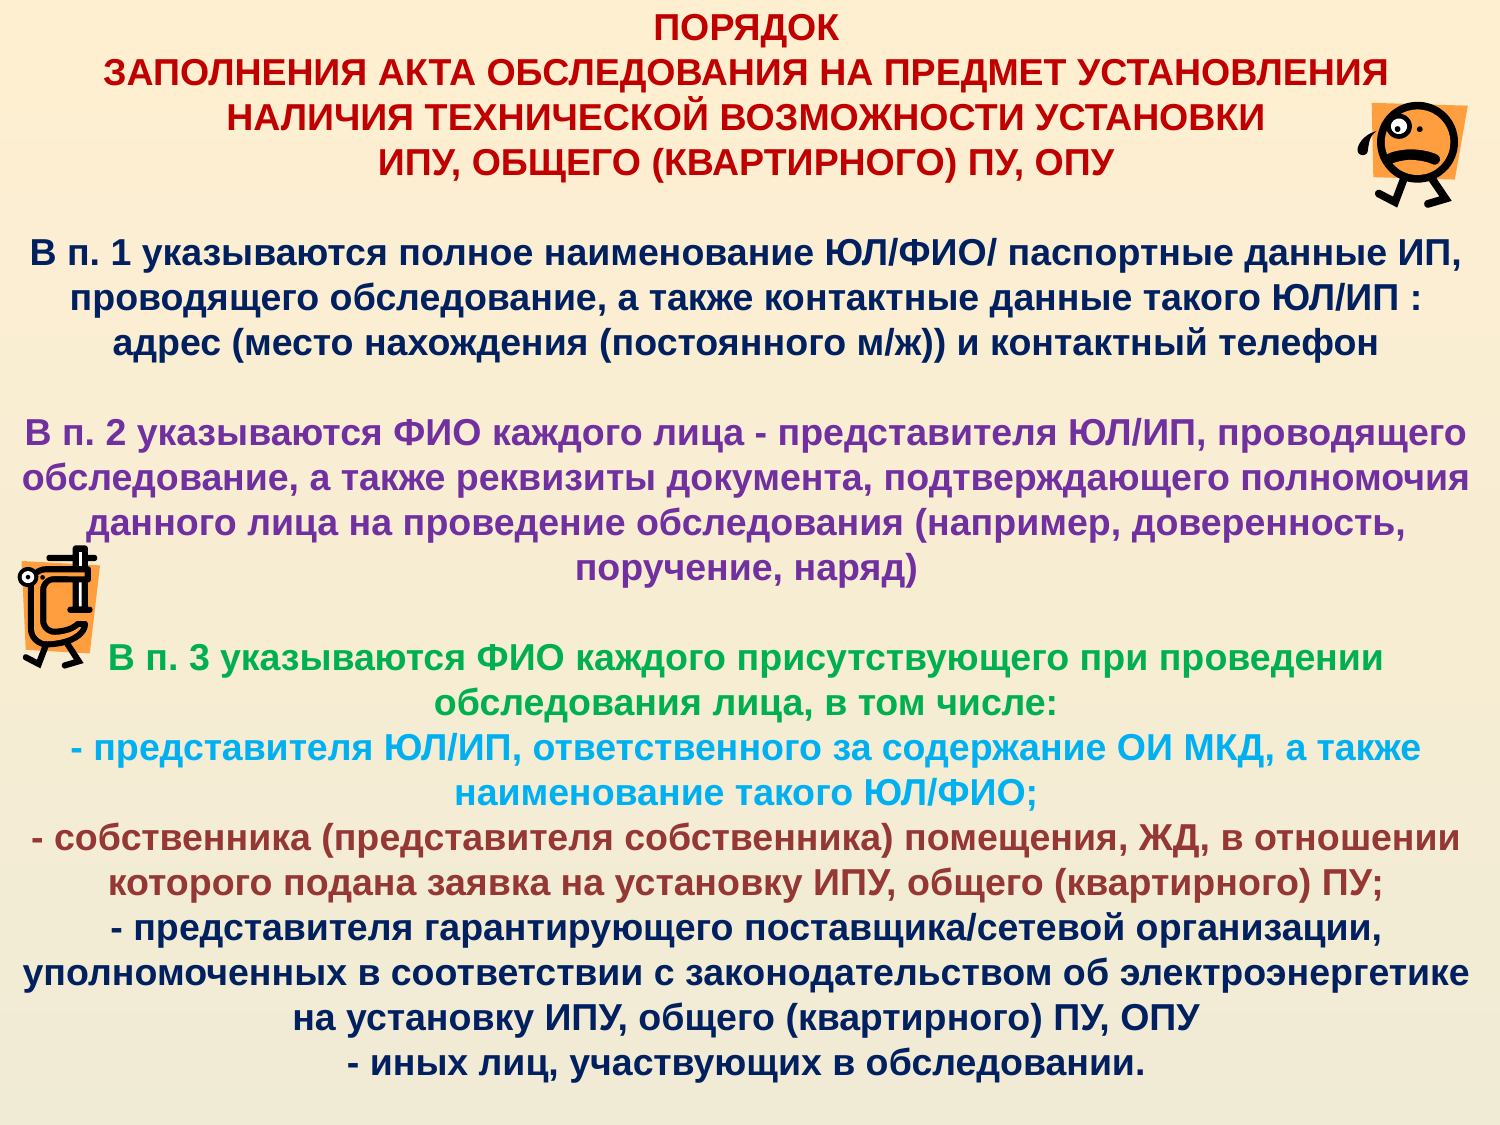

ПОРЯДОК
ЗАПОЛНЕНИЯ АКТА ОБСЛЕДОВАНИЯ НА ПРЕДМЕТ УСТАНОВЛЕНИЯ
НАЛИЧИЯ ТЕХНИЧЕСКОЙ ВОЗМОЖНОСТИ УСТАНОВКИ
ИПУ, ОБЩЕГО (КВАРТИРНОГО) ПУ, ОПУ
В п. 1 указываются полное наименование ЮЛ/ФИО/ паспортные данные ИП, проводящего обследование, а также контактные данные такого ЮЛ/ИП : адрес (место нахождения (постоянного м/ж)) и контактный телефон
В п. 2 указываются ФИО каждого лица - представителя ЮЛ/ИП, проводящего обследование, а также реквизиты документа, подтверждающего полномочия данного лица на проведение обследования (например, доверенность, поручение, наряд)
В п. 3 указываются ФИО каждого присутствующего при проведении обследования лица, в том числе:
- представителя ЮЛ/ИП, ответственного за содержание ОИ МКД, а также наименование такого ЮЛ/ФИО;
- собственника (представителя собственника) помещения, ЖД, в отношении которого подана заявка на установку ИПУ, общего (квартирного) ПУ;
- представителя гарантирующего поставщика/сетевой организации, уполномоченных в соответствии с законодательством об электроэнергетике на установку ИПУ, общего (квартирного) ПУ, ОПУ
- иных лиц, участвующих в обследовании.